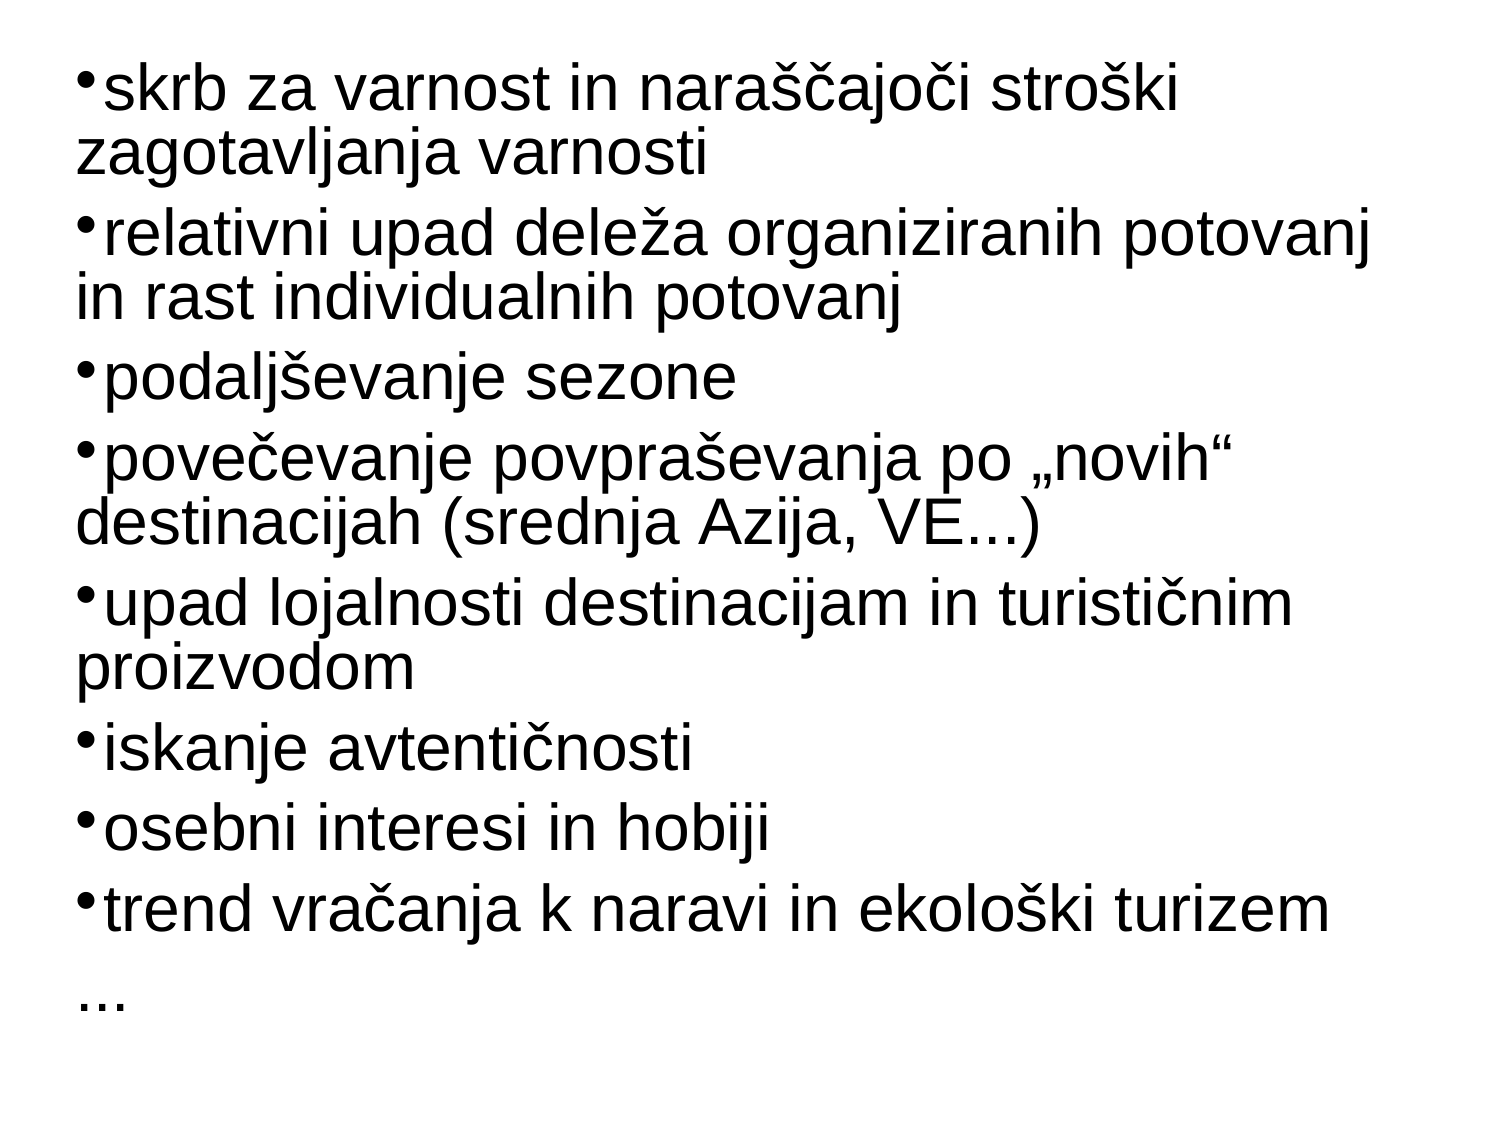

# skrb za varnost in naraščajoči stroški zagotavljanja varnosti
relativni upad deleža organiziranih potovanj in rast individualnih potovanj
podaljševanje sezone
povečevanje povpraševanja po „novih“ destinacijah (srednja Azija, VE...)‏
upad lojalnosti destinacijam in turističnim proizvodom
iskanje avtentičnosti
osebni interesi in hobiji
trend vračanja k naravi in ekološki turizem
...